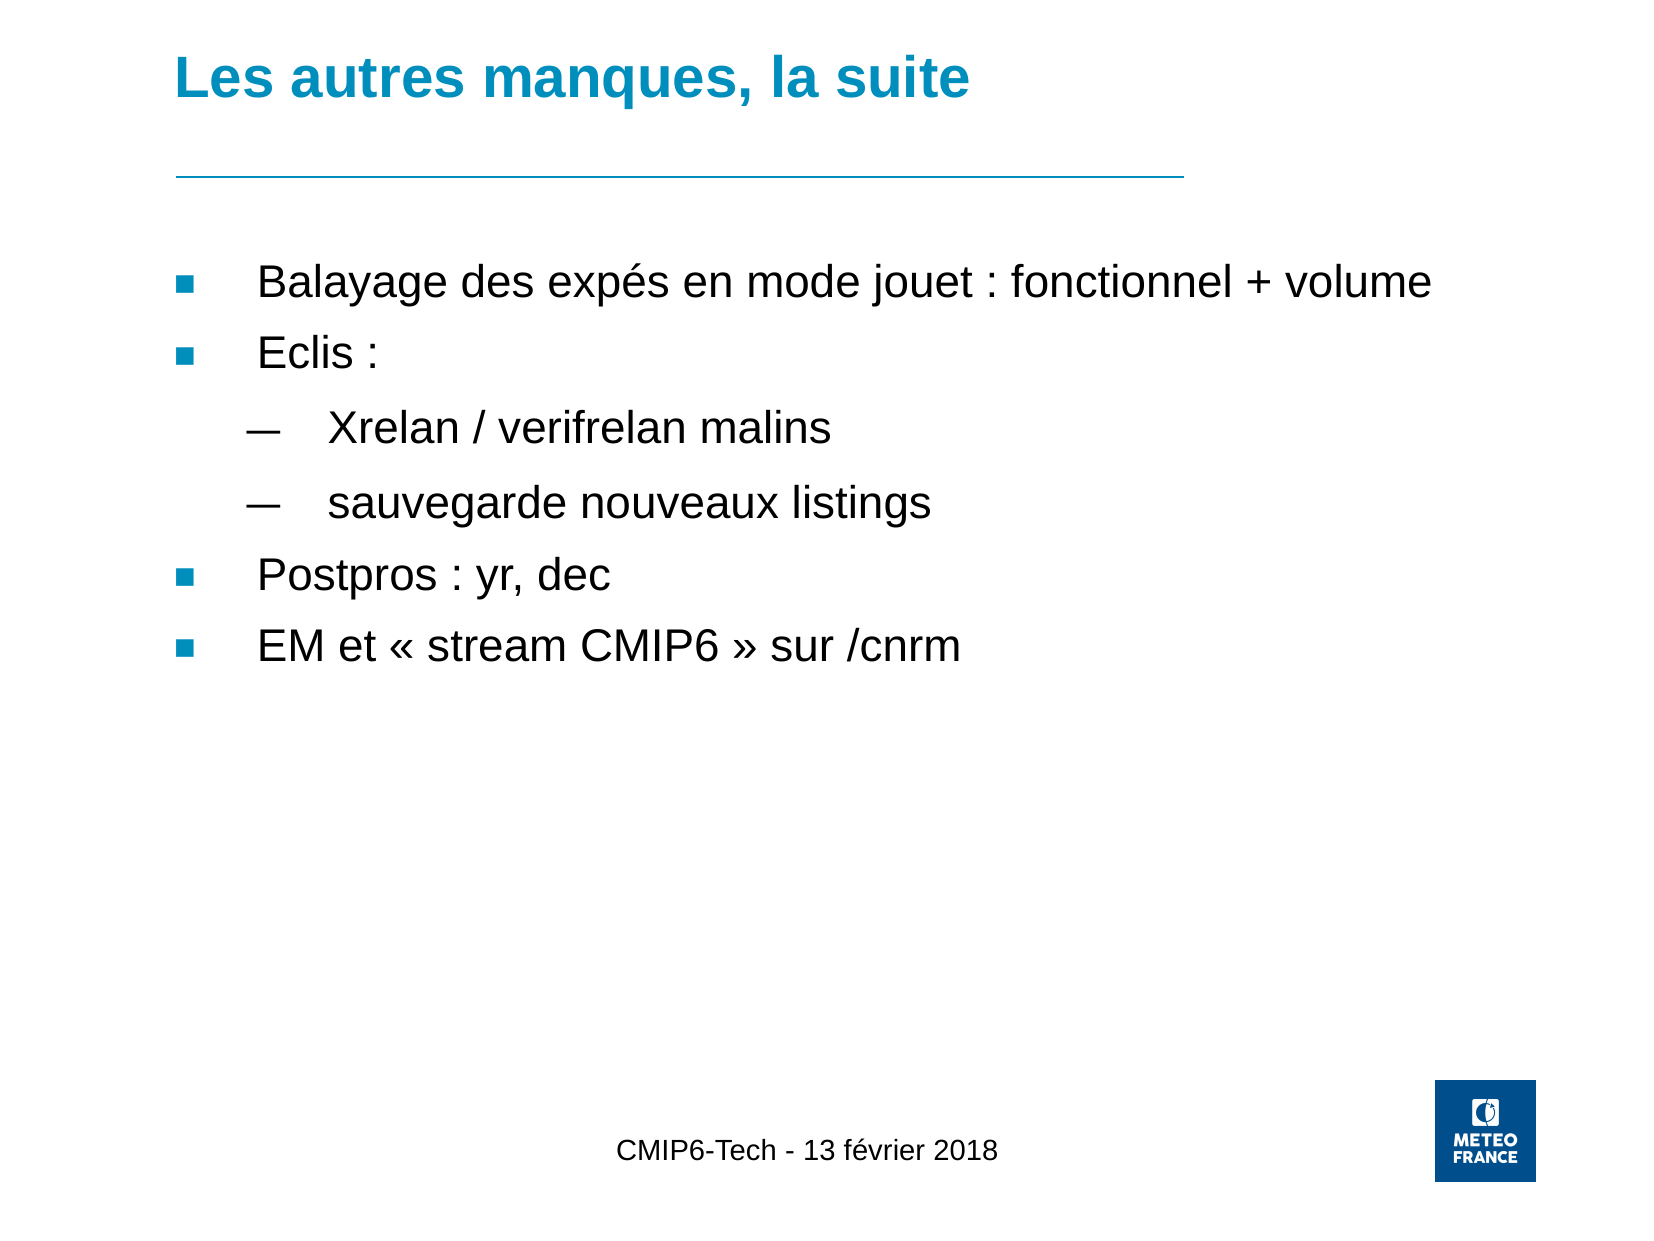

# Les autres manques, la suite
Balayage des expés en mode jouet : fonctionnel + volume
Eclis :
Xrelan / verifrelan malins
sauvegarde nouveaux listings
Postpros : yr, dec
EM et « stream CMIP6 » sur /cnrm
CMIP6-Tech - 13 février 2018